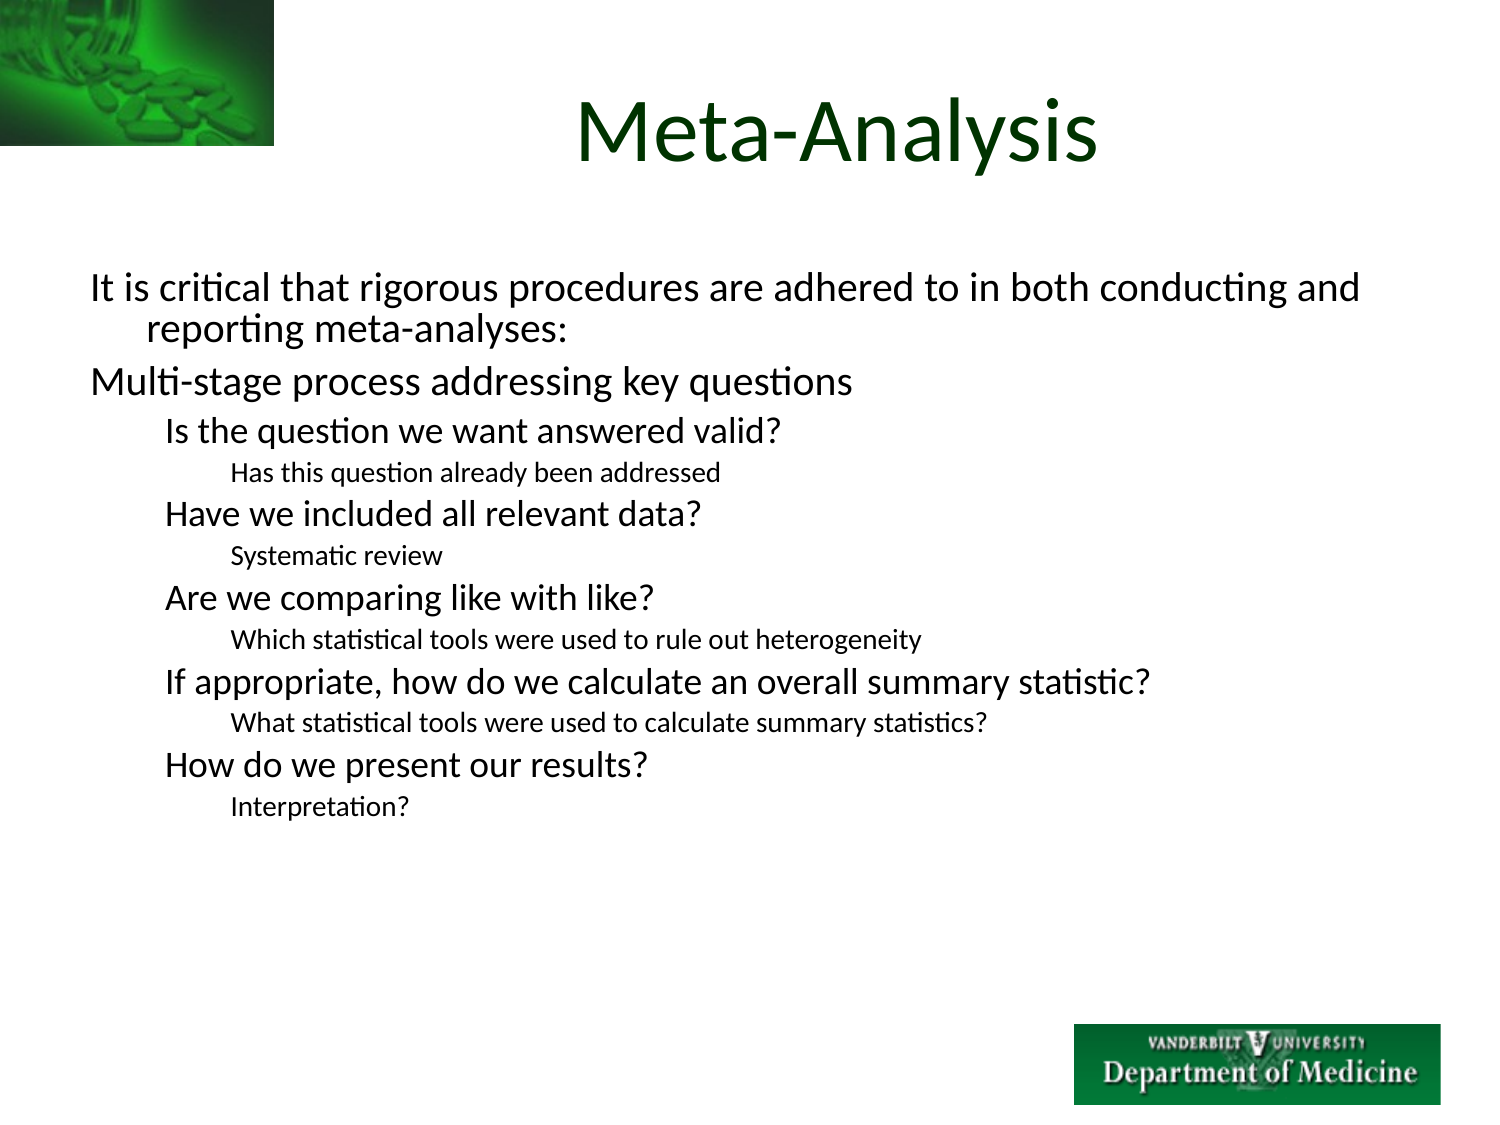

Meta-Analysis
# It is critical that rigorous procedures are adhered to in both conducting and reporting meta-analyses:
Multi-stage process addressing key questions
Is the question we want answered valid?
Has this question already been addressed
Have we included all relevant data?
Systematic review
Are we comparing like with like?
Which statistical tools were used to rule out heterogeneity
If appropriate, how do we calculate an overall summary statistic?
What statistical tools were used to calculate summary statistics?
How do we present our results?
Interpretation?